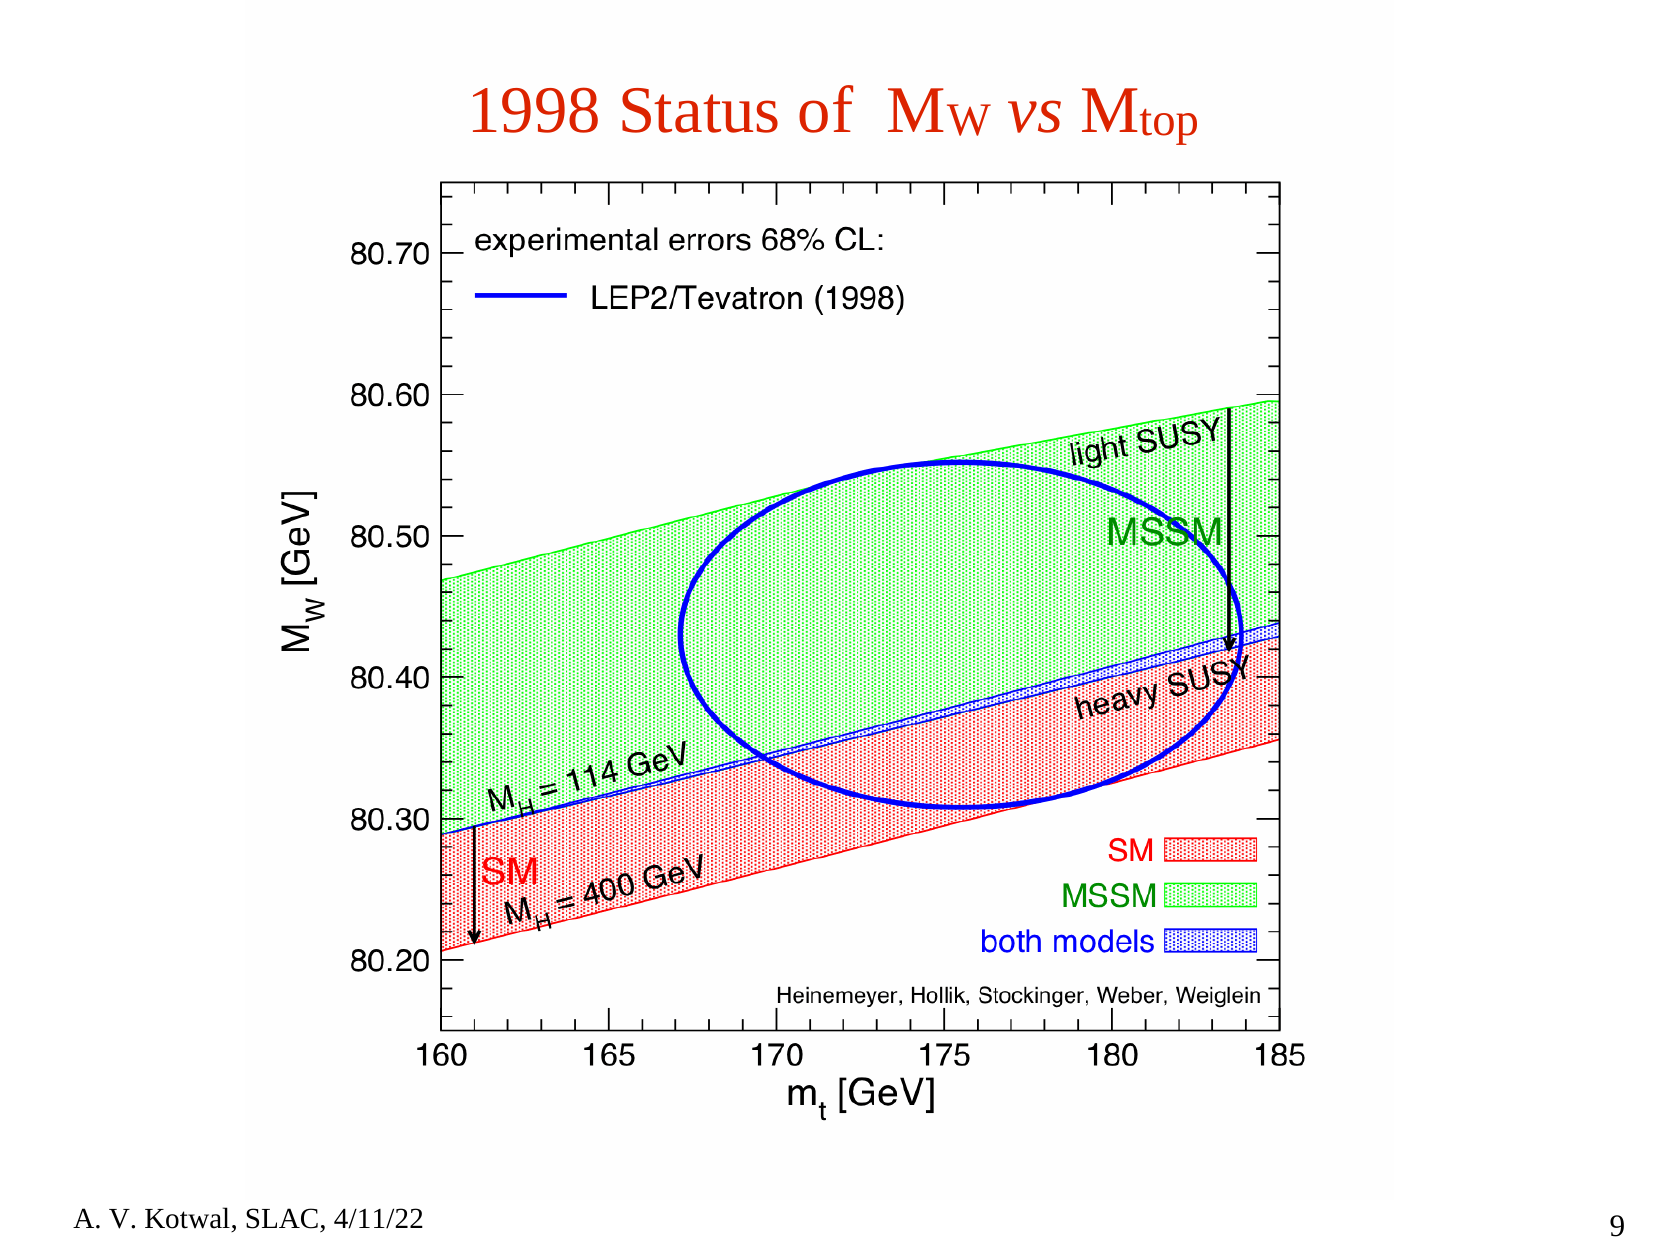

# 1998 Status of MW vs Mtop
A. V. Kotwal, SLAC, 4/11/22